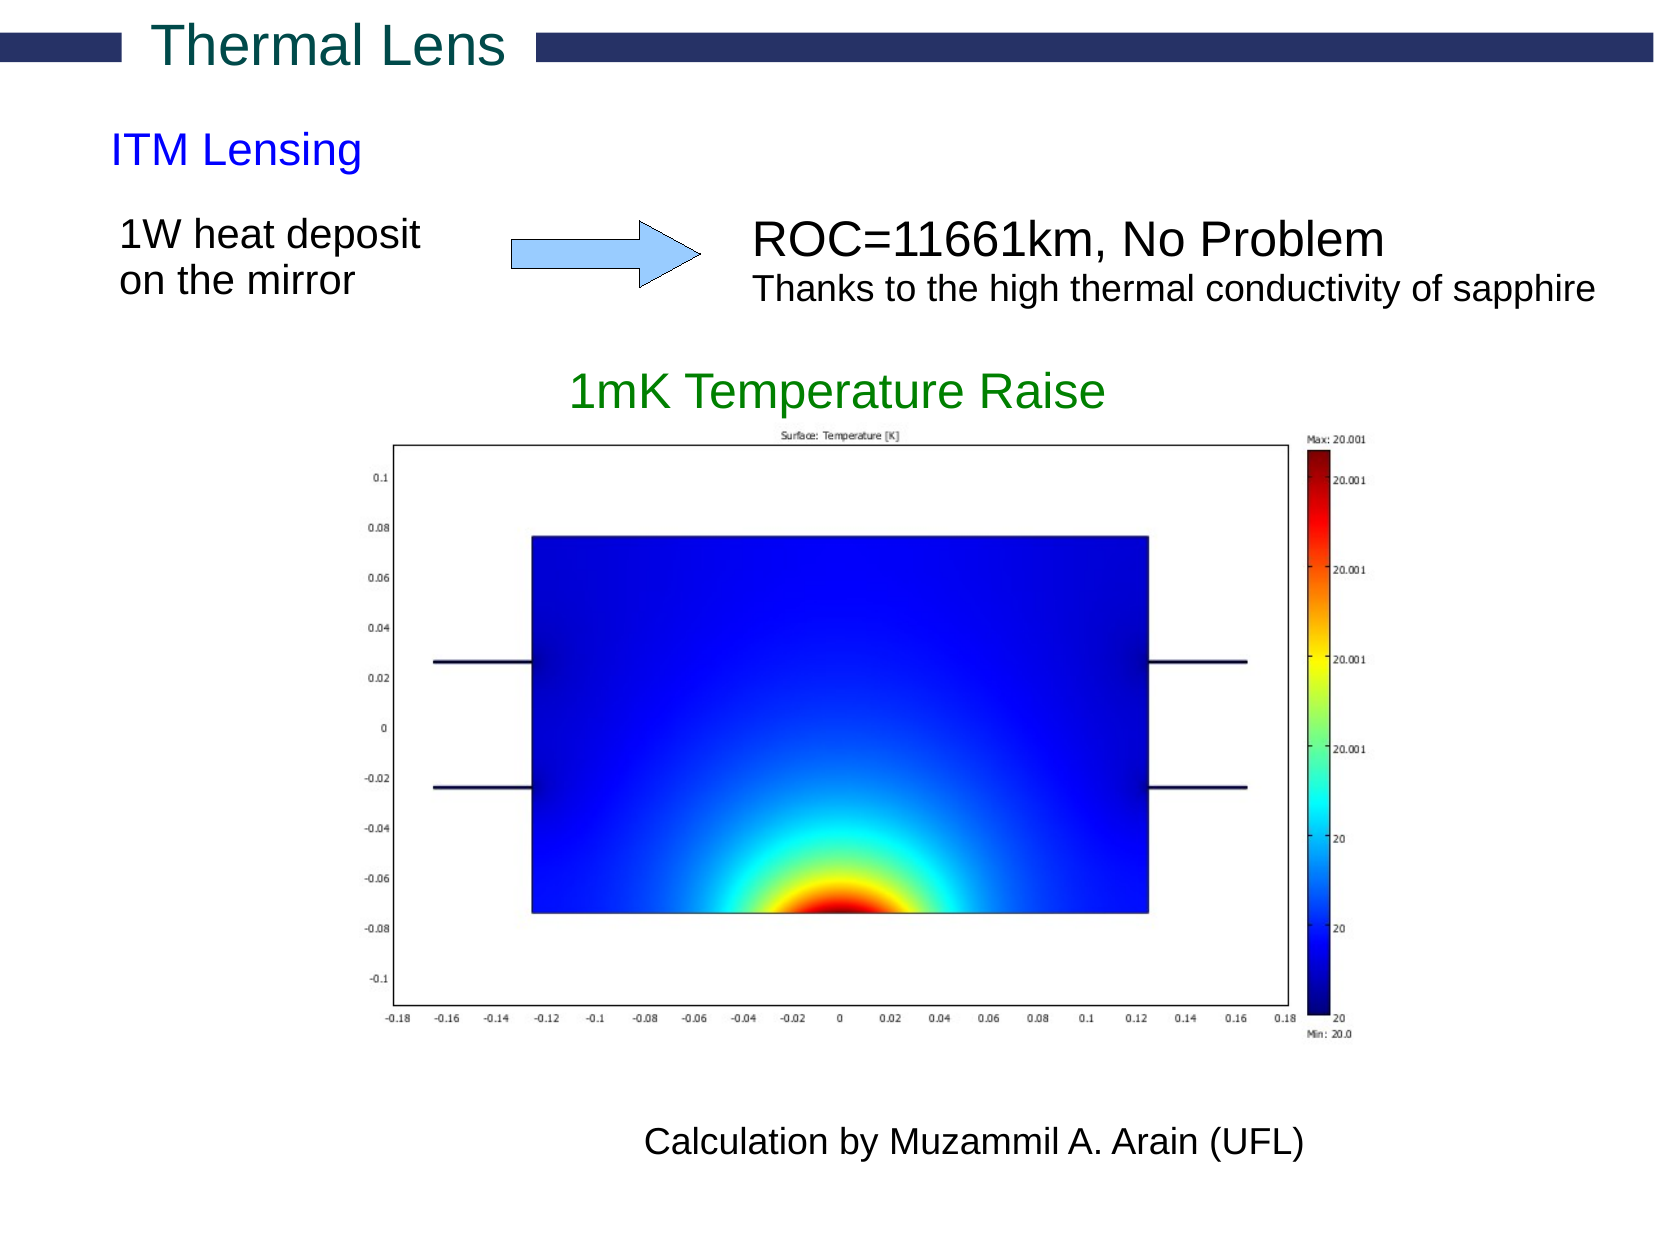

# Thermal Lens
ITM Lensing
1W heat deposit
on the mirror
ROC=11661km, No Problem
Thanks to the high thermal conductivity of sapphire
1mK Temperature Raise
Calculation by Muzammil A. Arain (UFL)